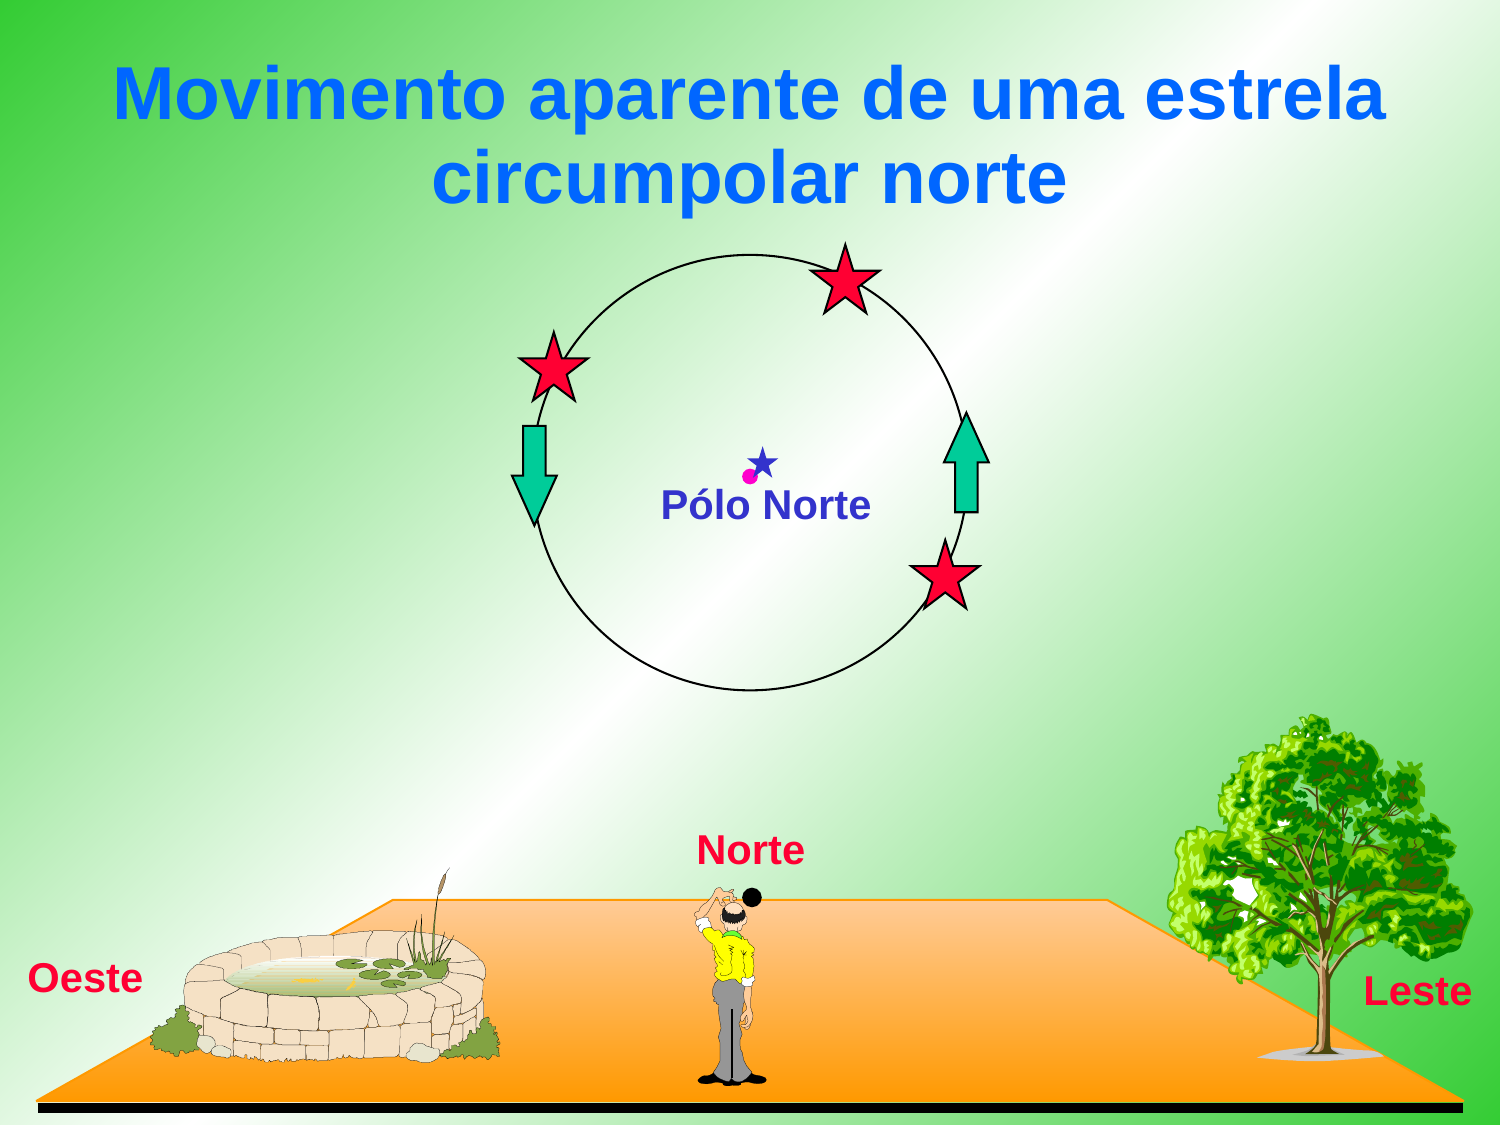

# Movimento aparente de uma estrela circumpolar norte
Pólo Norte
Norte
Oeste
Leste